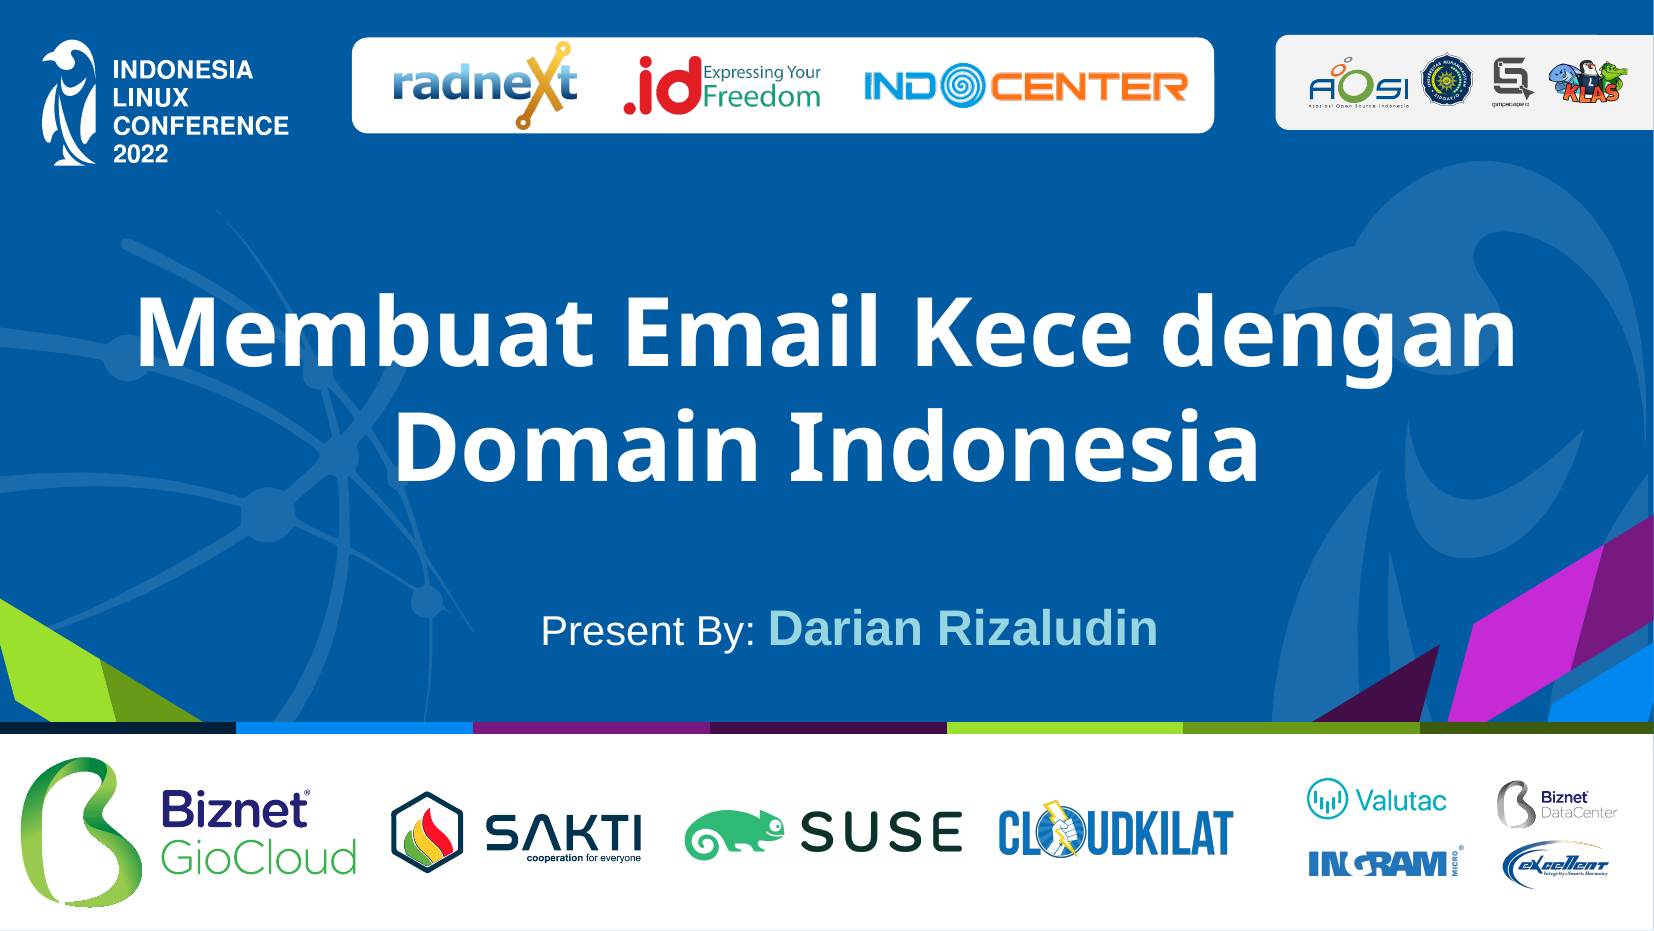

Membuat Email Kece dengan Domain Indonesia
Present By: Darian Rizaludin